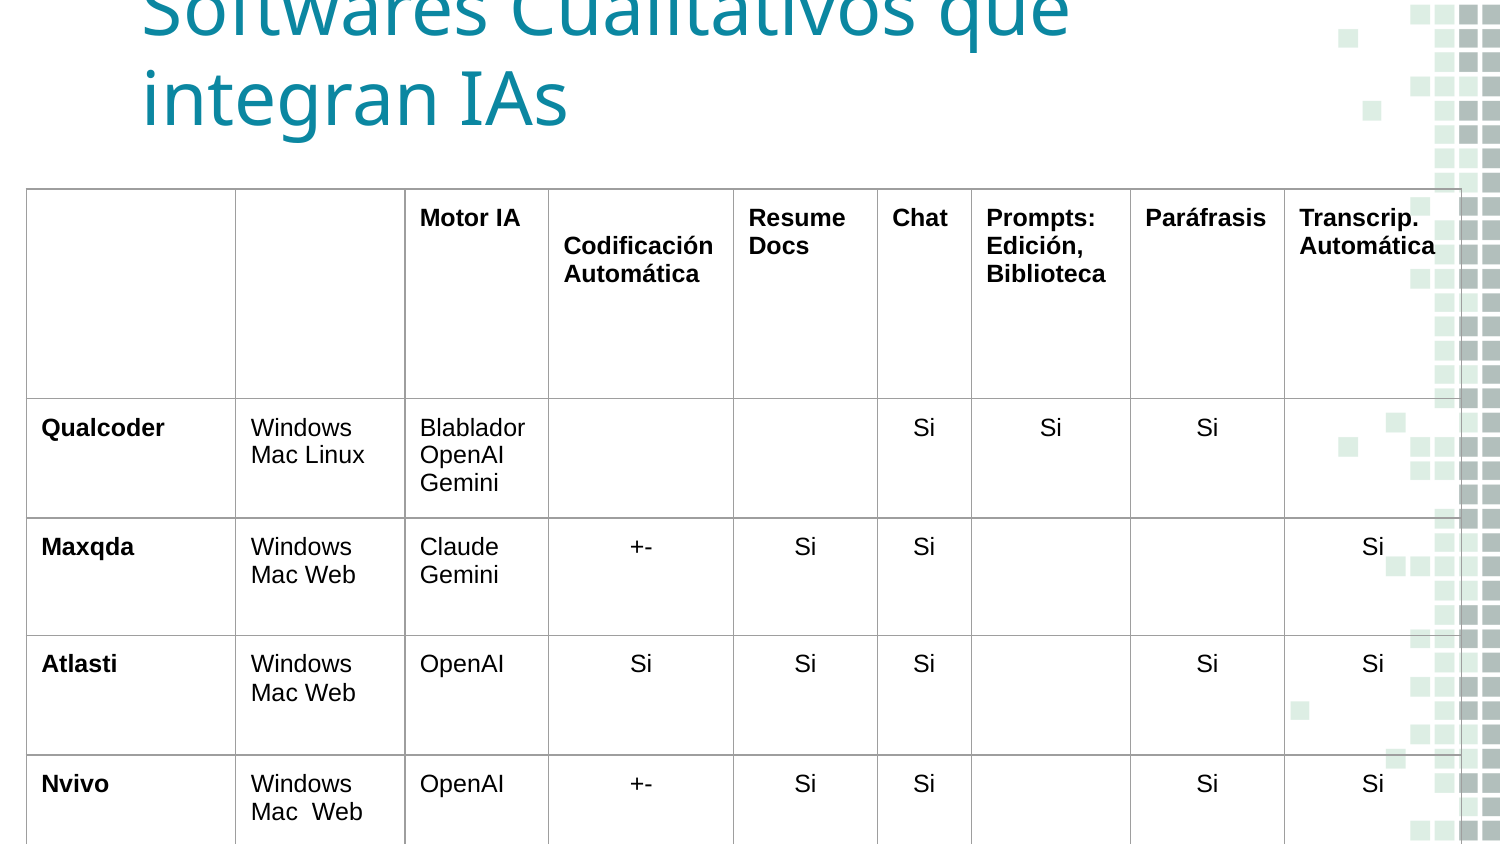

# Softwares Cualitativos que integran IAs
| | | Motor IA | Codificación Automática | ResumeDocs | Chat | Prompts: Edición, Biblioteca | Paráfrasis | Transcrip. Automática |
| --- | --- | --- | --- | --- | --- | --- | --- | --- |
| Qualcoder | Windows Mac Linux | Blablador OpenAI Gemini | | | Si | Si | Si | |
| Maxqda | Windows Mac Web | Claude Gemini | +- | Si | Si | | | Si |
| Atlasti | Windows Mac Web | OpenAI | Si | Si | Si | | Si | Si |
| Nvivo | Windows Mac Web | OpenAI | +- | Si | Si | | Si | Si |